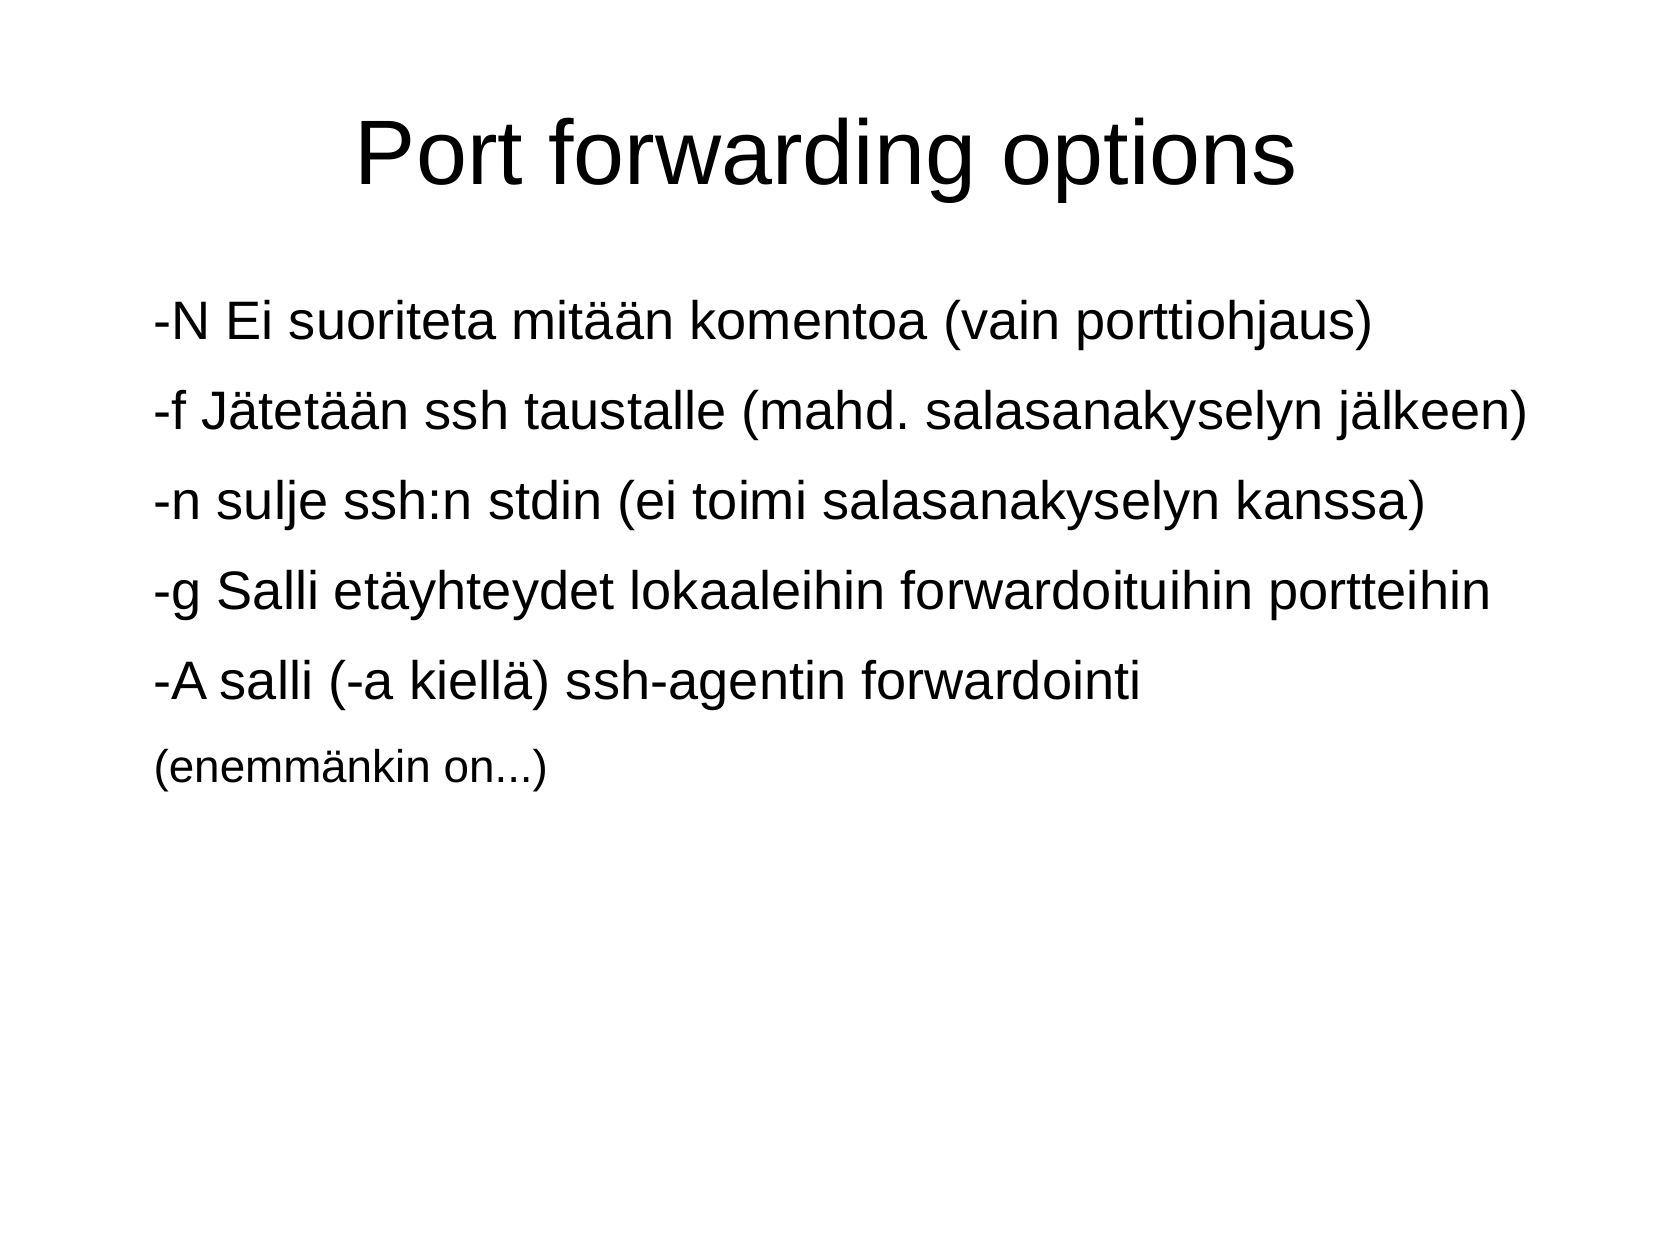

# Port forwarding options
-N Ei suoriteta mitään komentoa (vain porttiohjaus)
-f Jätetään ssh taustalle (mahd. salasanakyselyn jälkeen)
-n sulje ssh:n stdin (ei toimi salasanakyselyn kanssa)
-g Salli etäyhteydet lokaaleihin forwardoituihin portteihin
-A salli (-a kiellä) ssh-agentin forwardointi
(enemmänkin on...)